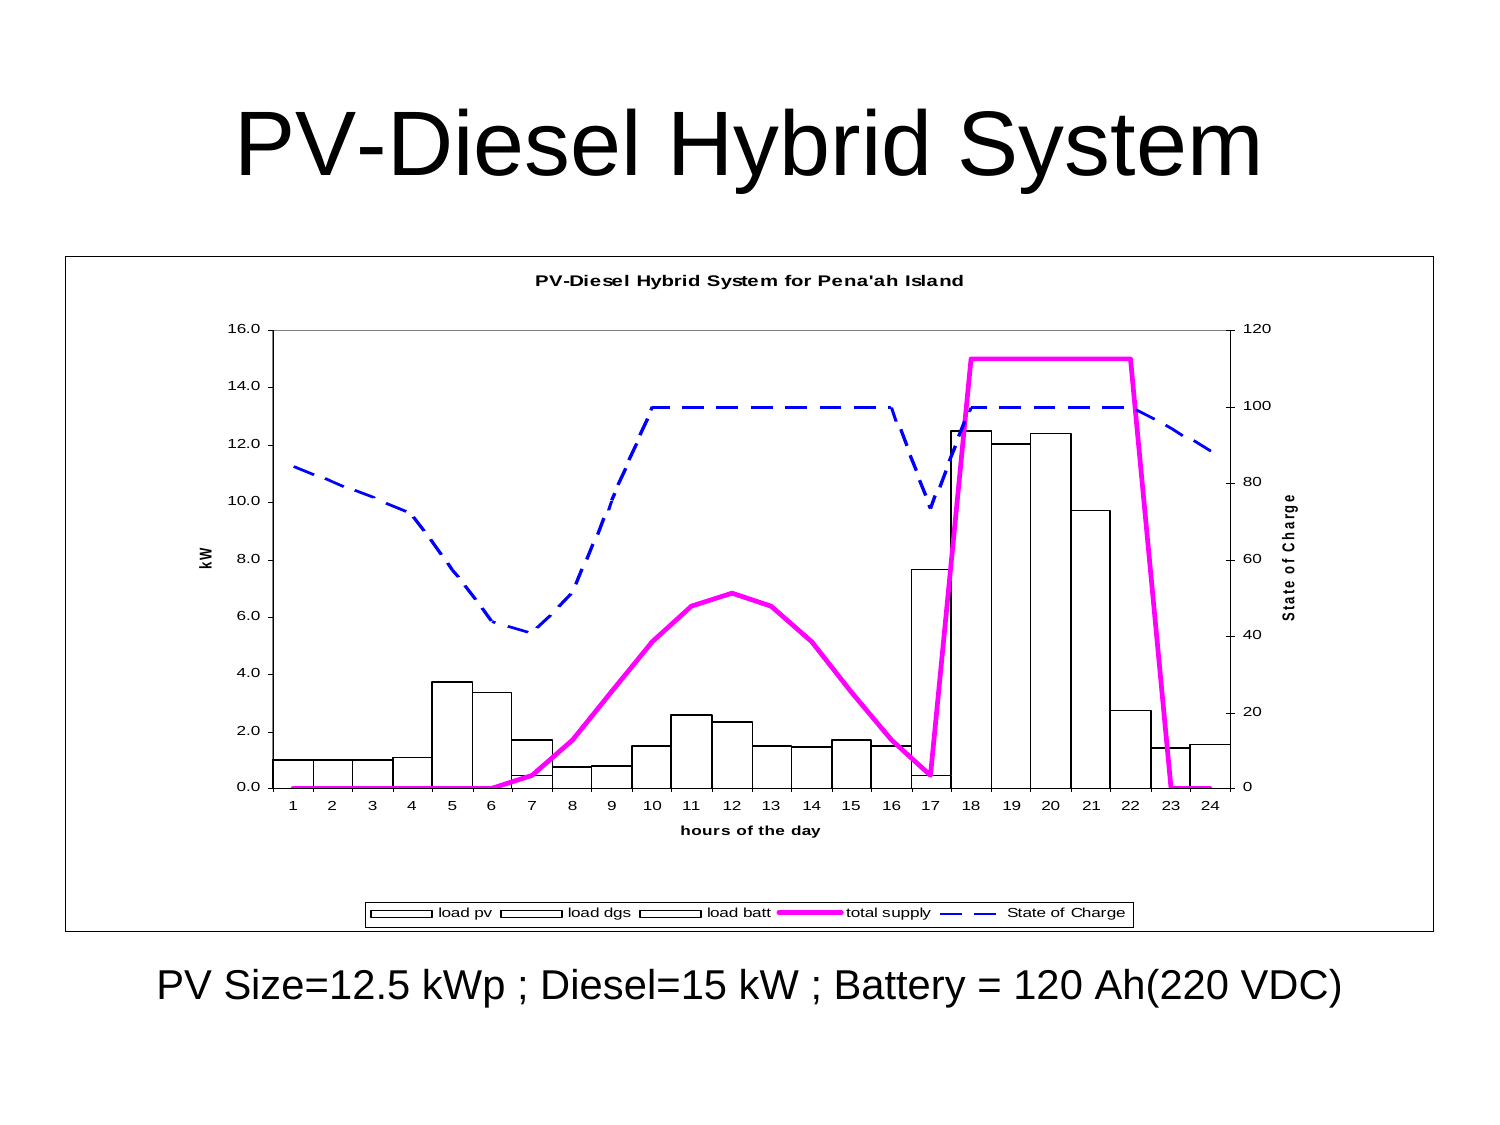

# PV-Diesel Hybrid System
PV Size=12.5 kWp ; Diesel=15 kW ; Battery = 120 Ah(220 VDC)